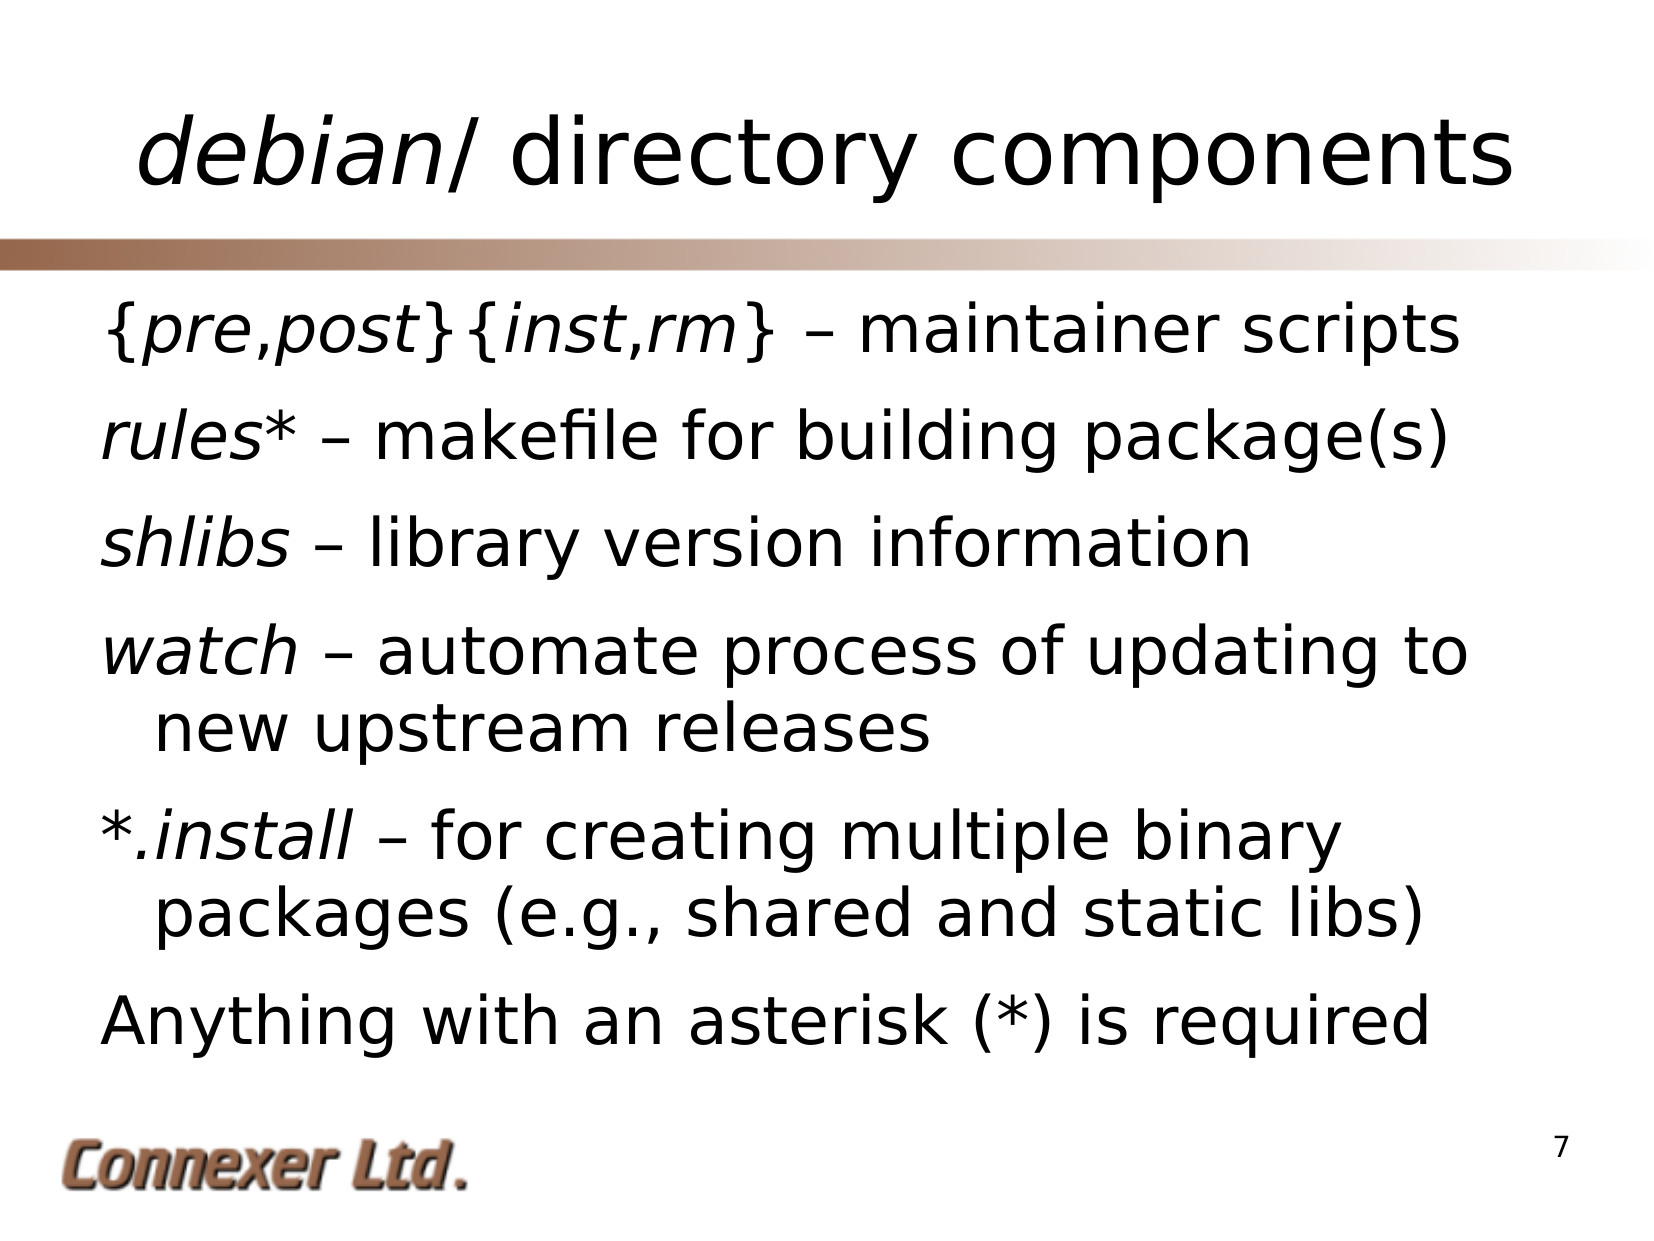

# debian/ directory components
{pre,post}{inst,rm} – maintainer scripts
rules* – makefile for building package(s)
shlibs – library version information
watch – automate process of updating to new upstream releases
*.install – for creating multiple binary packages (e.g., shared and static libs)
Anything with an asterisk (*) is required
7